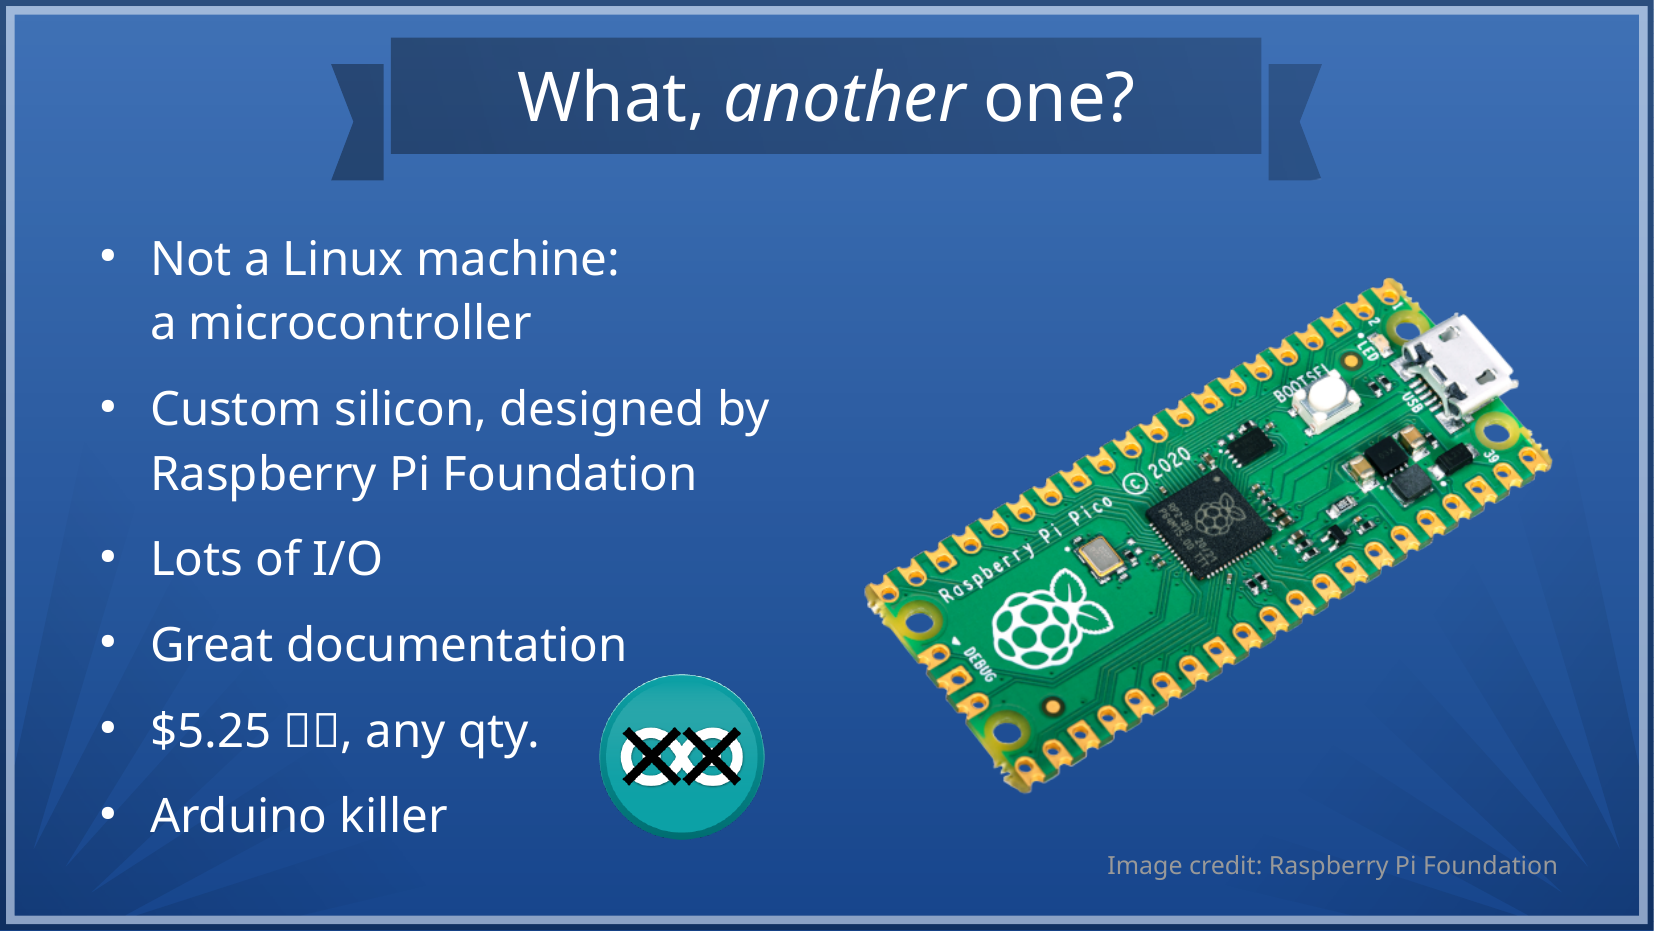

# What, another one?
Not a Linux machine:
a microcontroller
Custom silicon, designed by Raspberry Pi Foundation
Lots of I/O
Great documentation
$5.25 🇨🇦, any qty.
Arduino killer
Image credit: Raspberry Pi Foundation